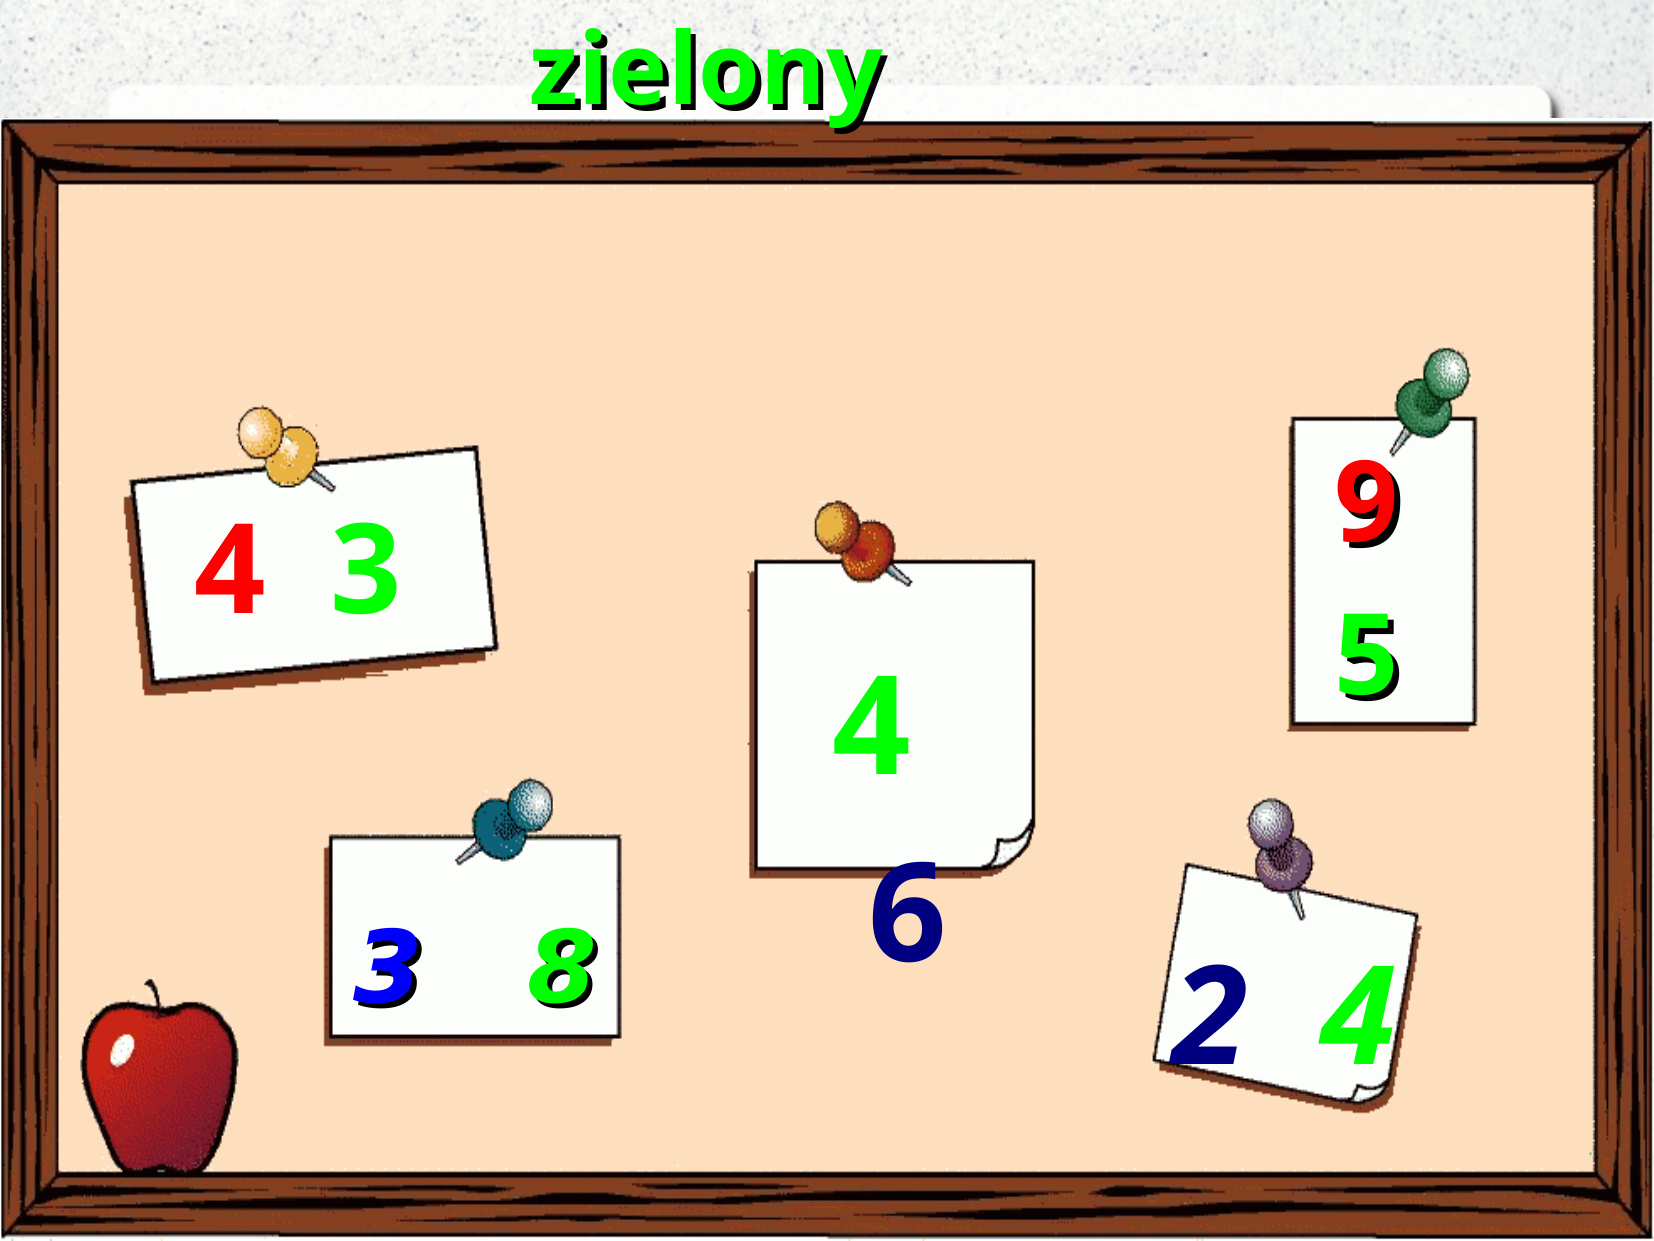

zielony
9
5
4 3
4 6
3 8
2 4
 Akademia Nowoczesnej Edukacji SPEKTRUM - www.an.edu.pl - akademia.spektrum@gmail.com